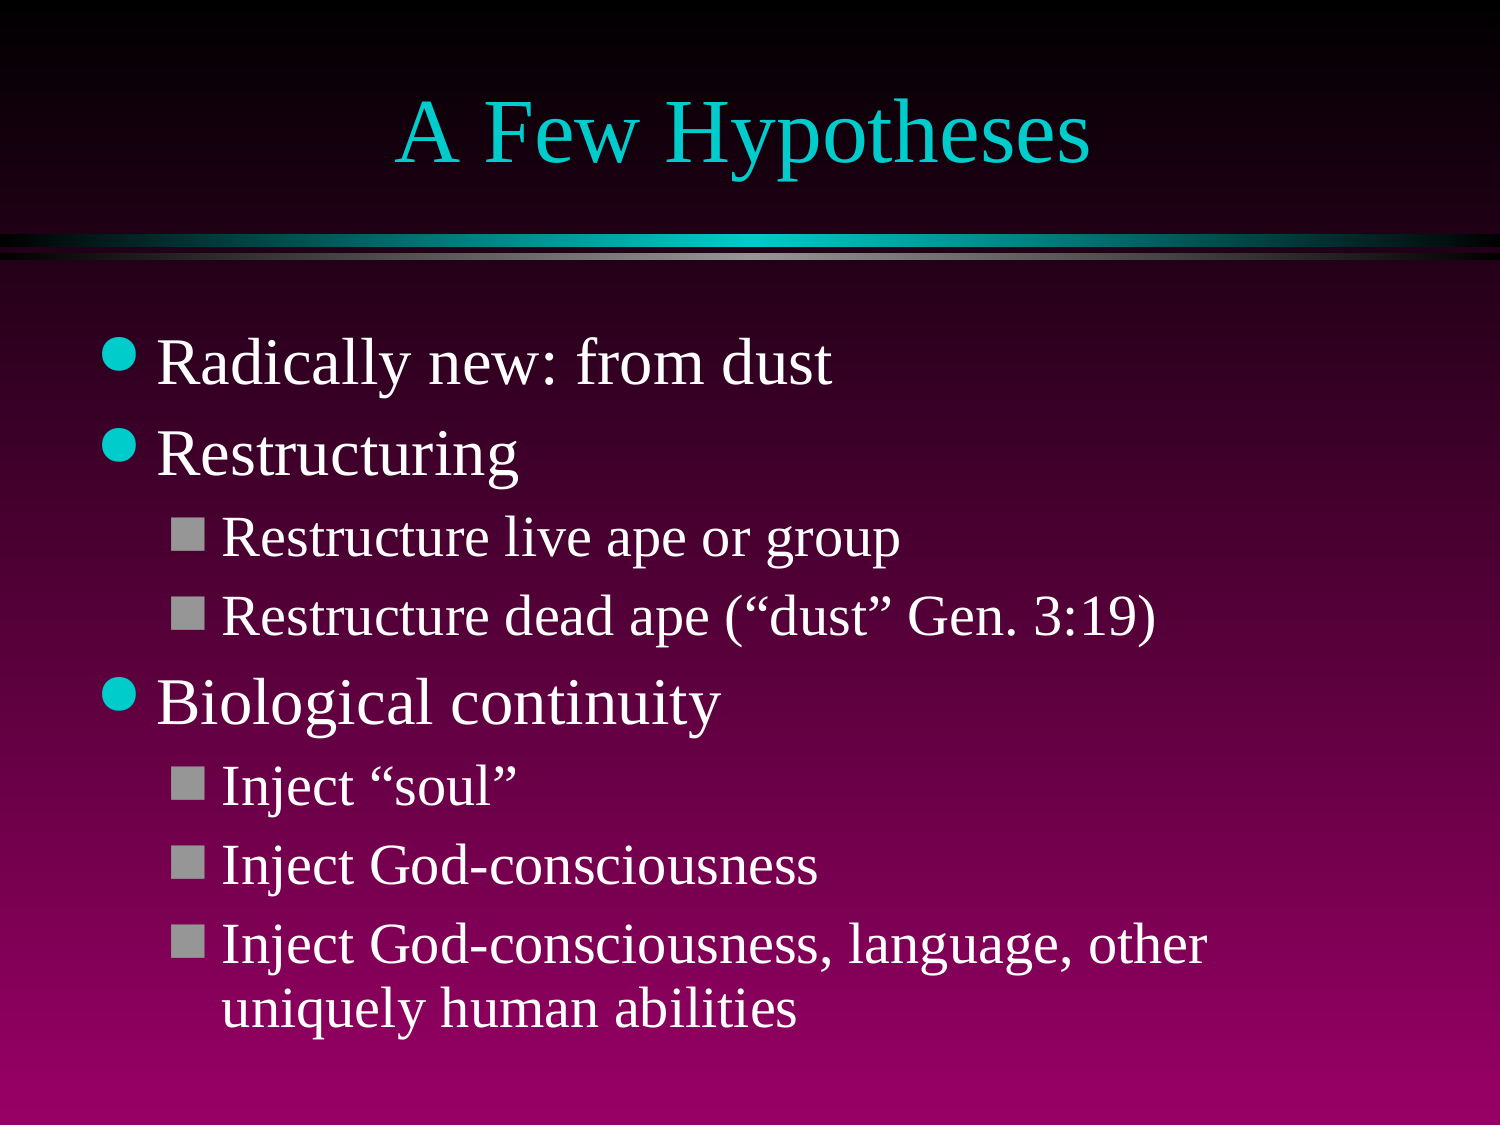

# A Few Hypotheses
Radically new: from dust
Restructuring
Restructure live ape or group
Restructure dead ape (“dust” Gen. 3:19)
Biological continuity
Inject “soul”
Inject God-consciousness
Inject God-consciousness, language, other uniquely human abilities